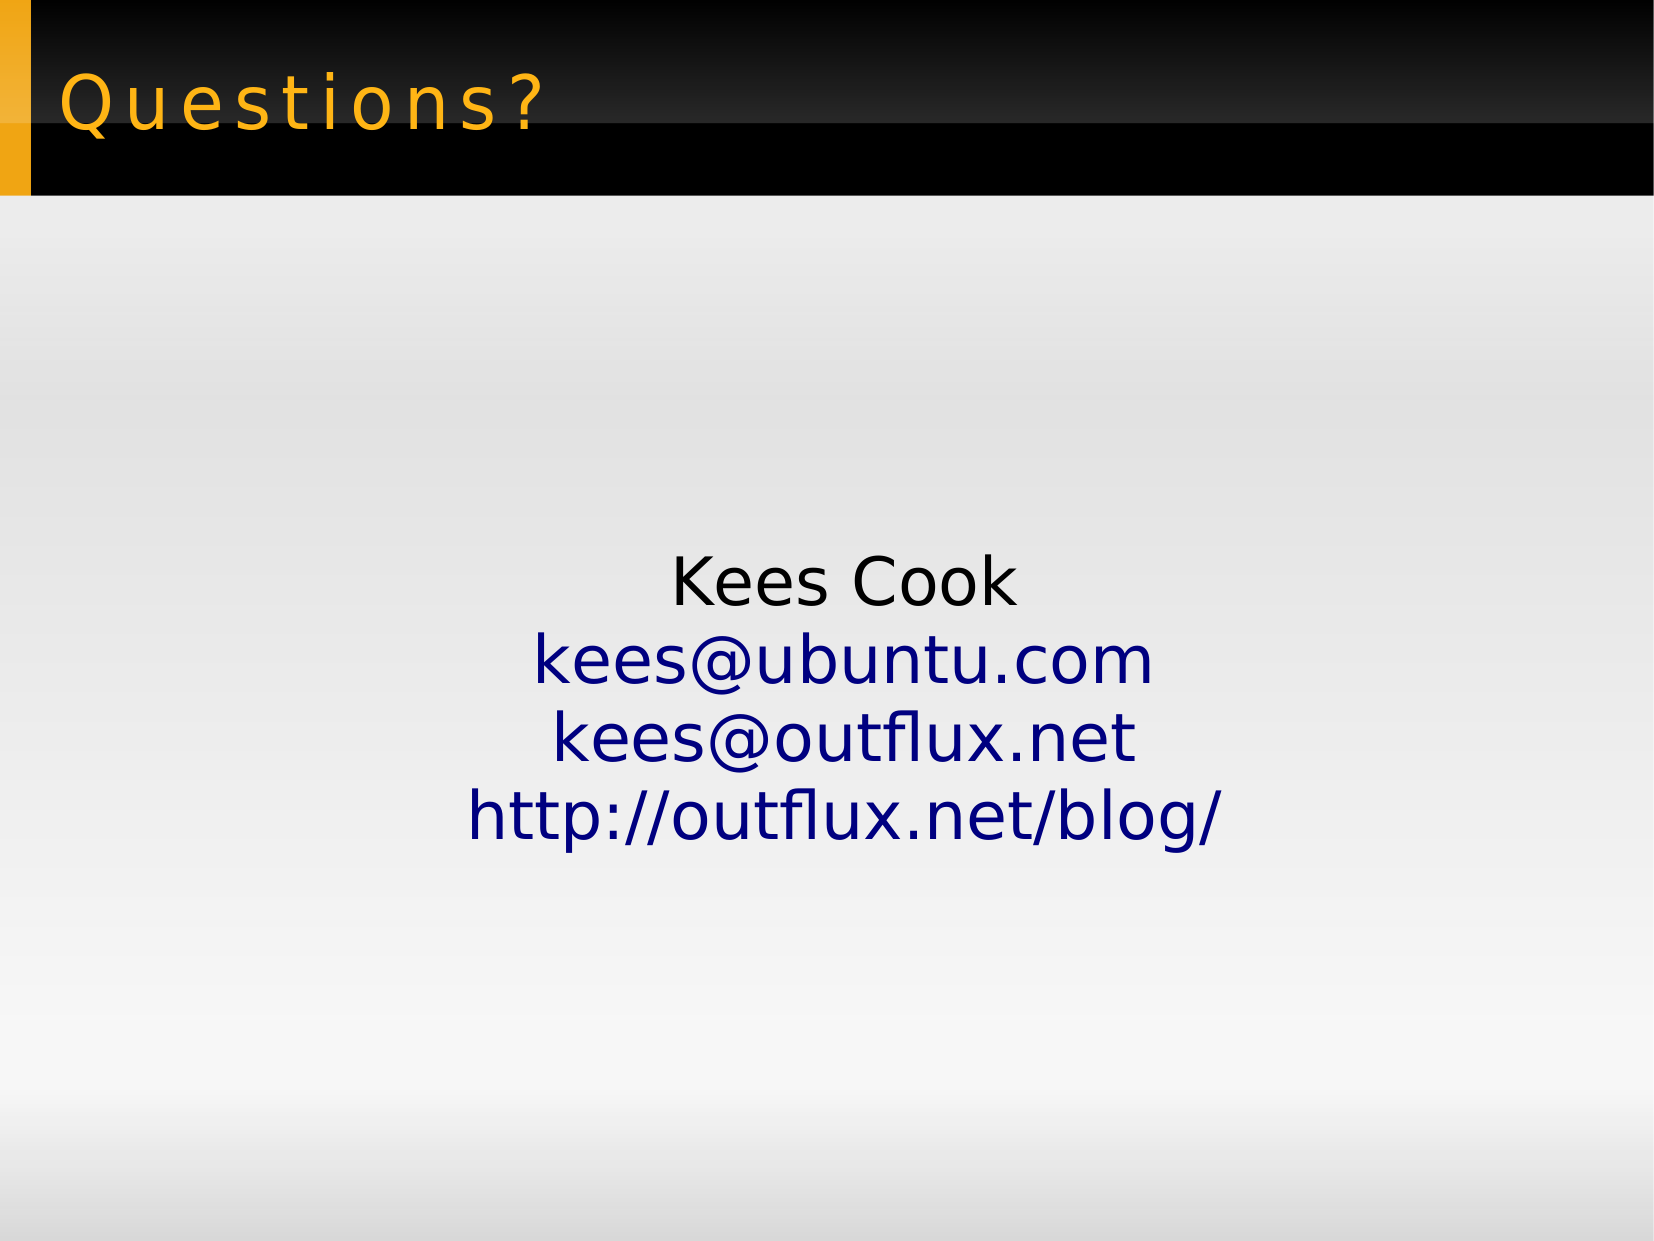

# Questions?
Kees Cook
kees@ubuntu.com
kees@outflux.net
http://outflux.net/blog/